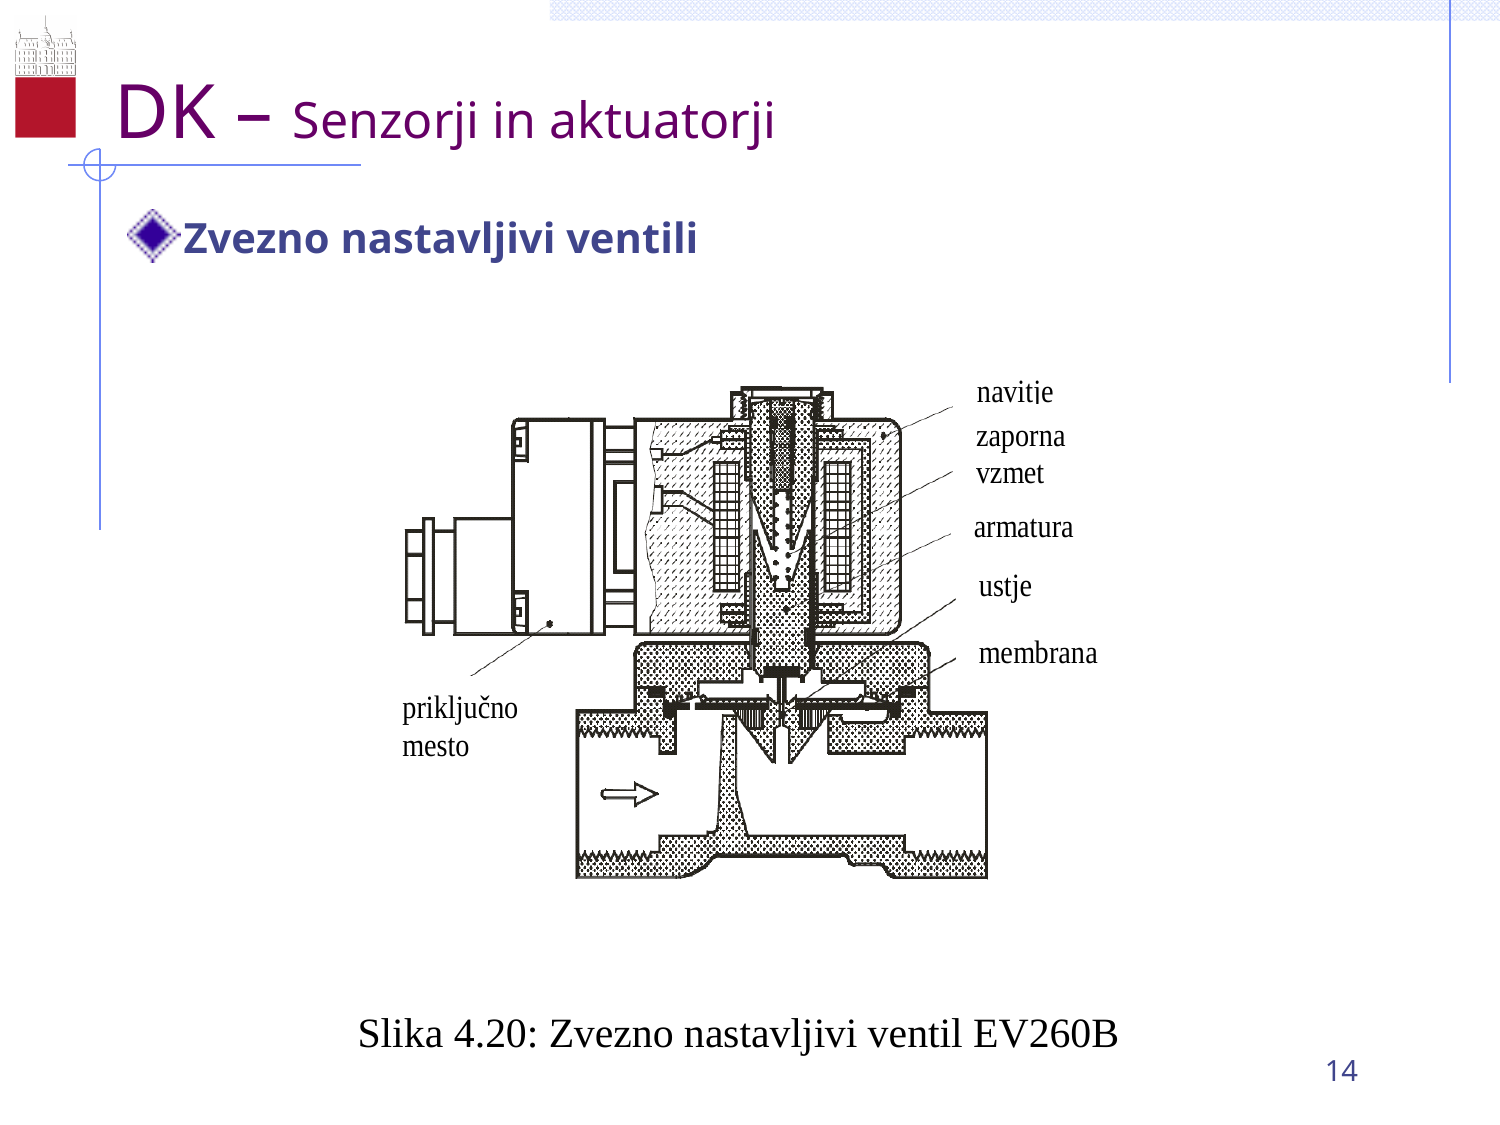

DK – Senzorji in aktuatorji
# Zvezno nastavljivi ventili